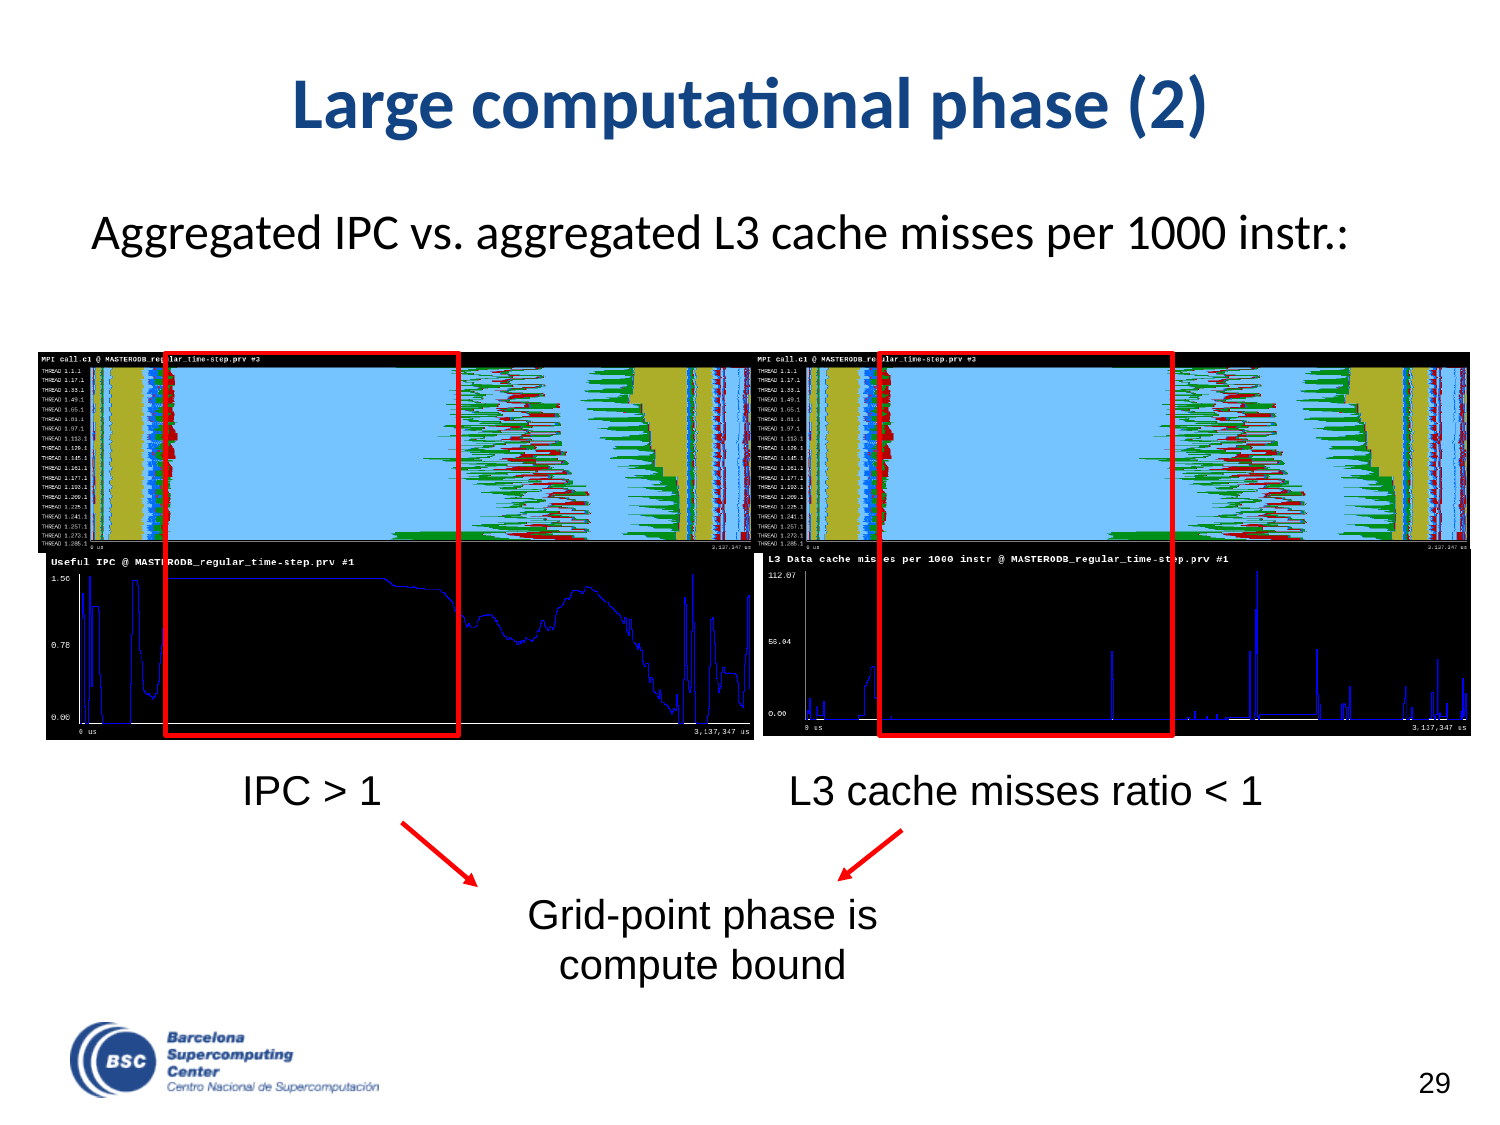

# Large computational phase (2)
Aggregated IPC vs. aggregated L3 cache misses per 1000 instr.:
IPC > 1
L3 cache misses ratio < 1
Grid-point phase is compute bound